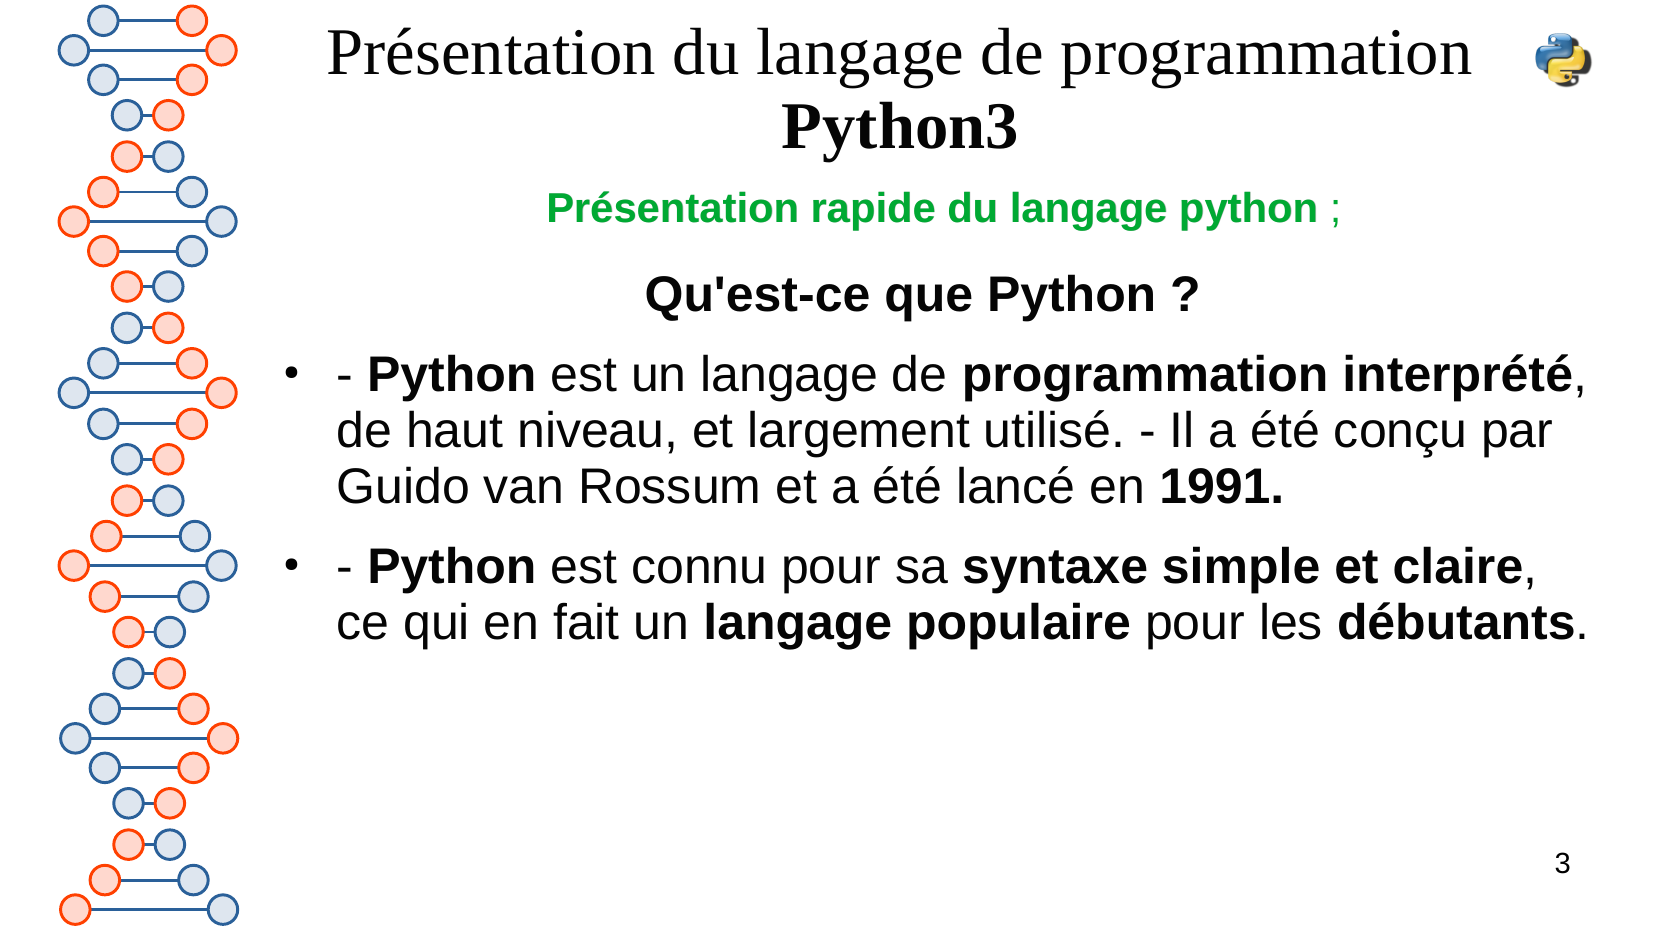

Présentation du langage de programmation Python3
Présentation rapide du langage python ;
# Qu'est-ce que Python ?
- Python est un langage de programmation interprété, de haut niveau, et largement utilisé. - Il a été conçu par Guido van Rossum et a été lancé en 1991.
- Python est connu pour sa syntaxe simple et claire, ce qui en fait un langage populaire pour les débutants.
3